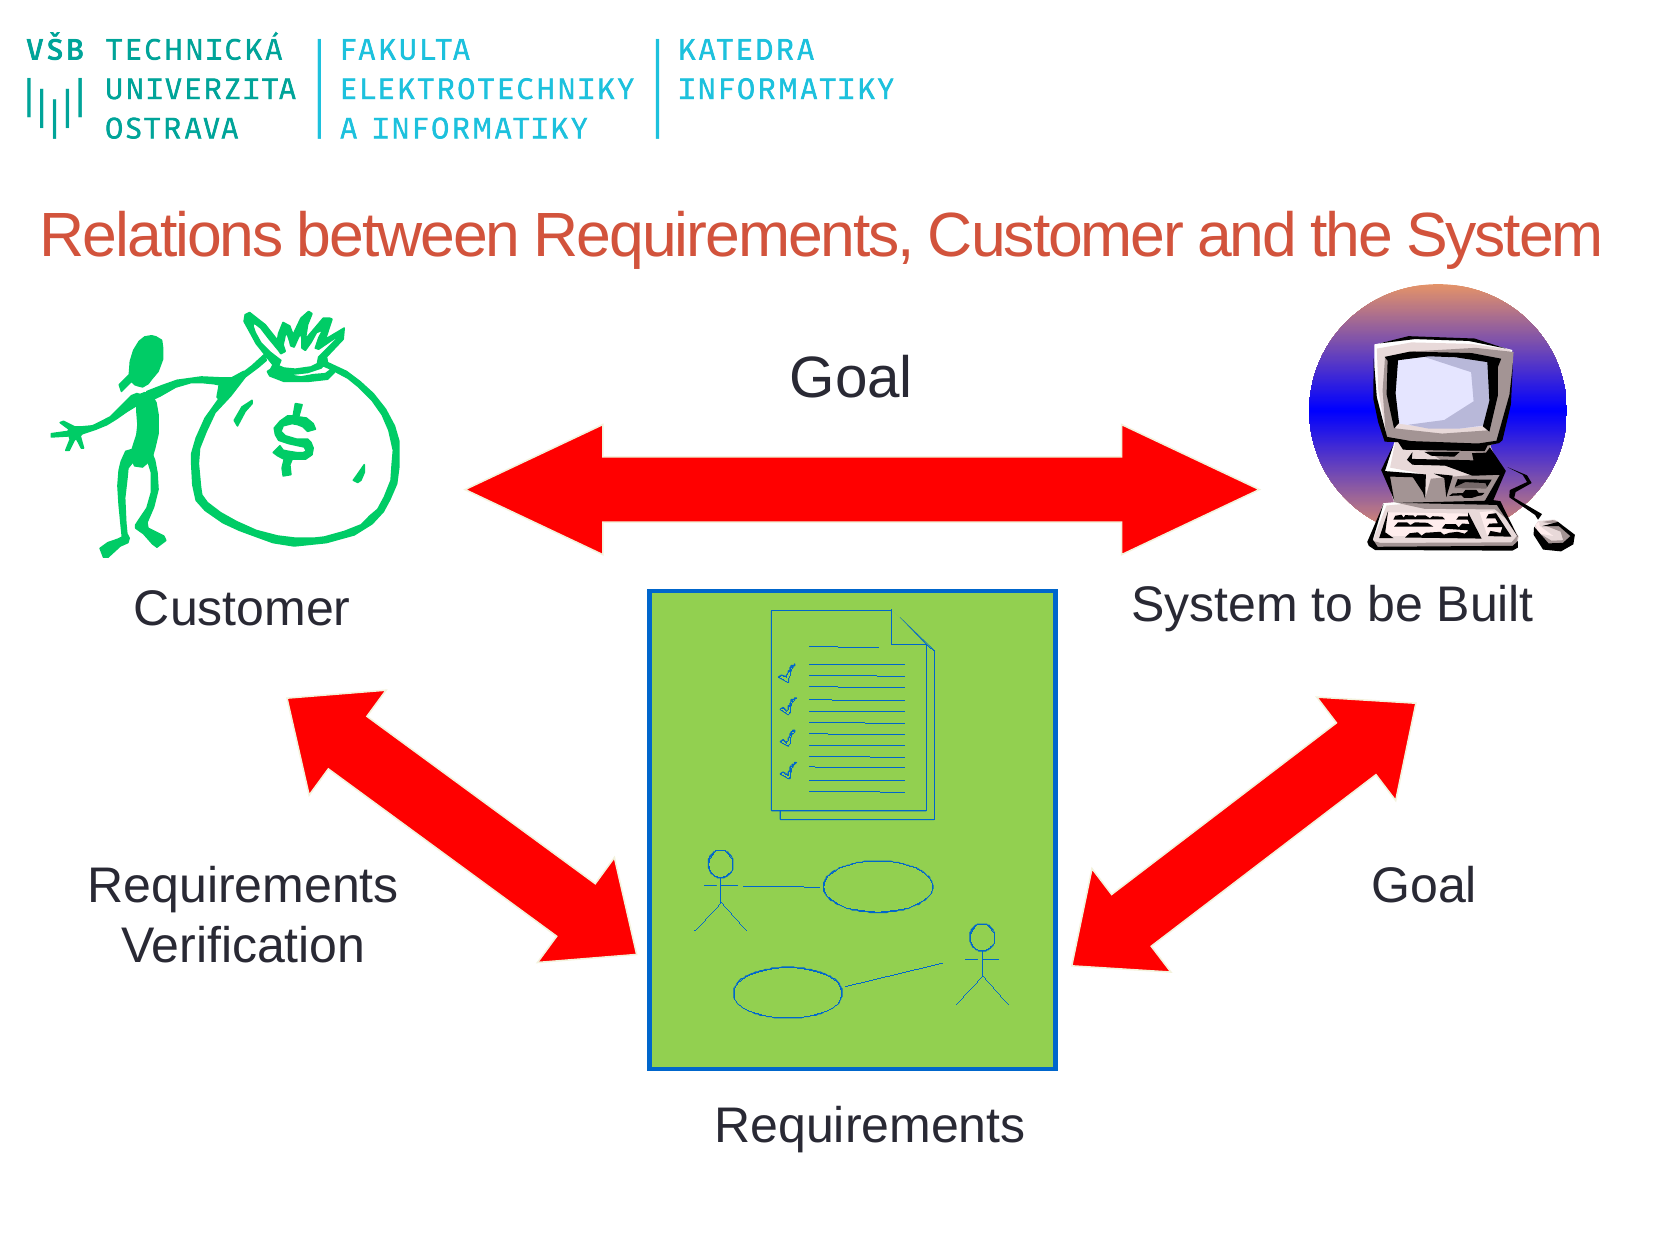

# Relations between Requirements, Customer and the System
Goal
System to be Built
Customer
Requirements Verification
Goal
Requirements